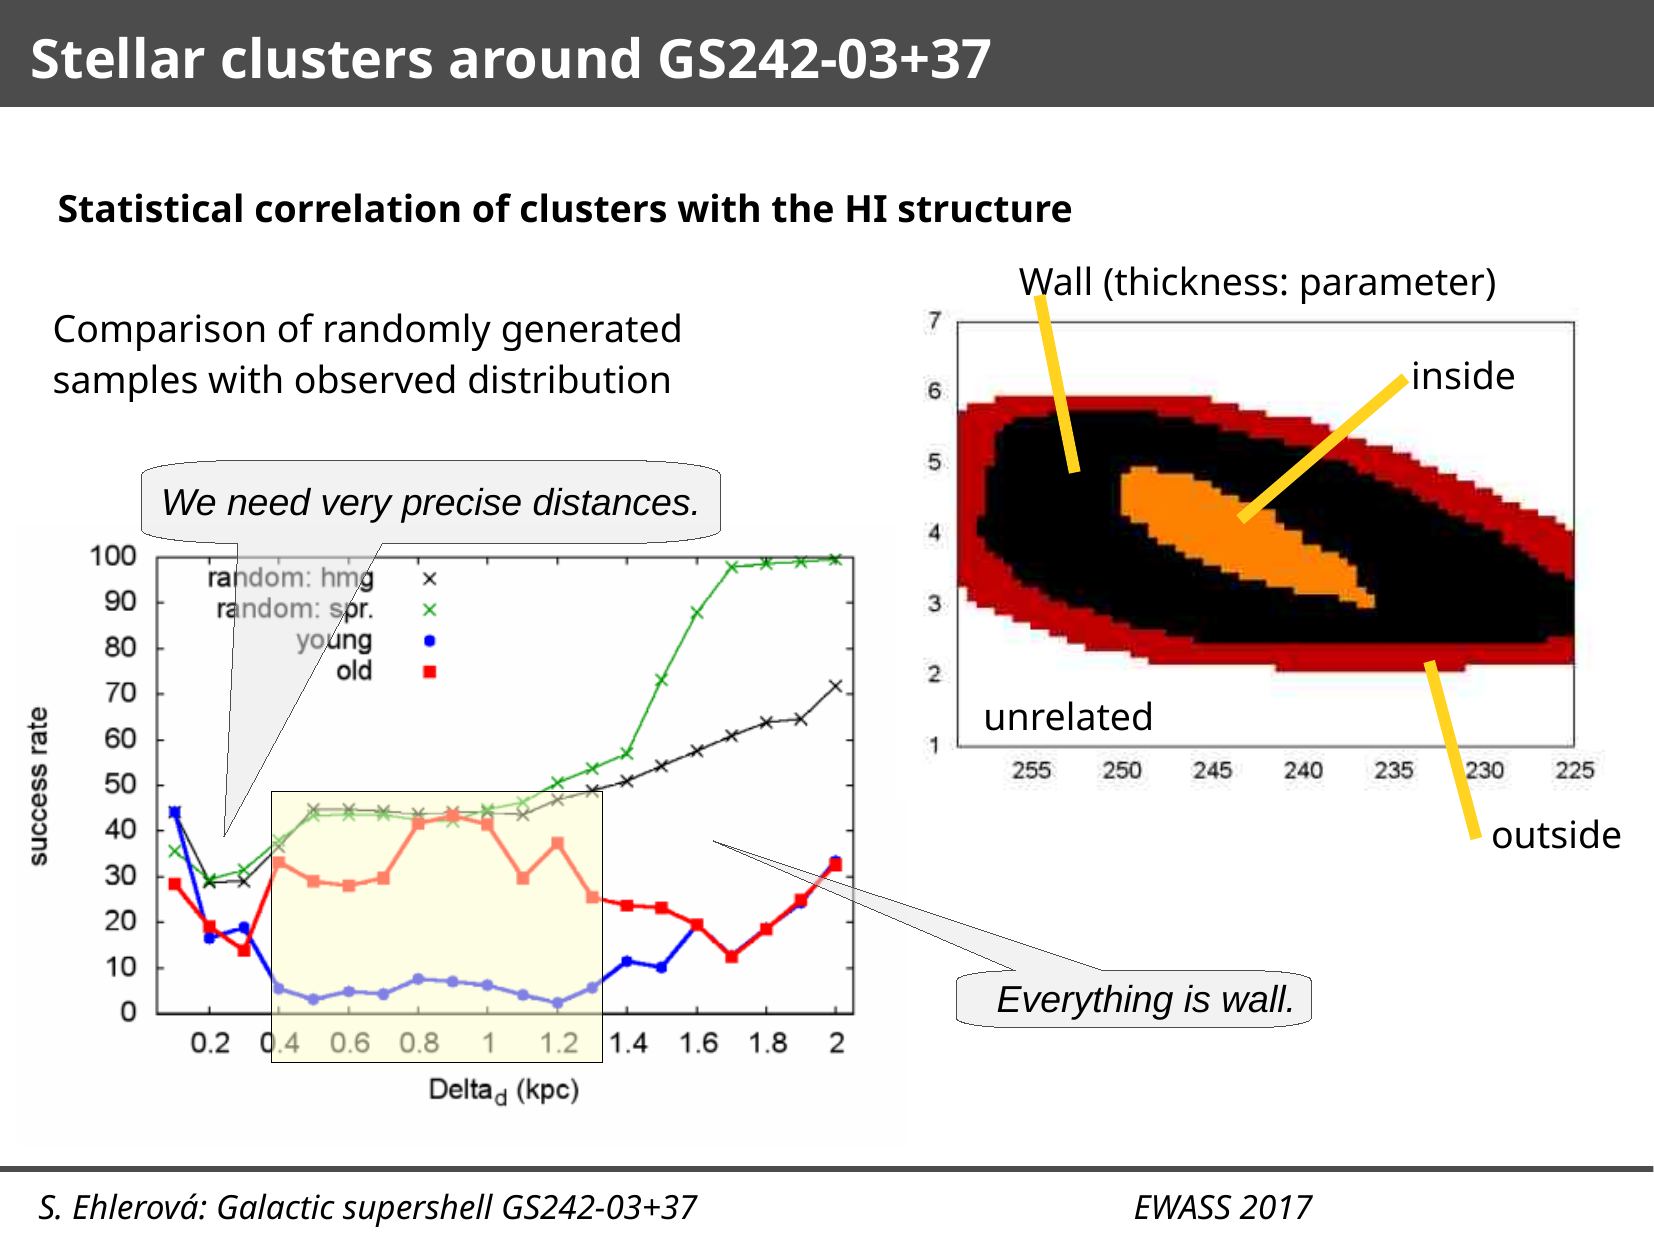

Stellar clusters around GS242-03+37
Statistical correlation of clusters with the HI structure
Wall (thickness: parameter)
Comparison of randomly generated
samples with observed distribution
inside
We need very precise distances.
unrelated
outside
Everything is wall.
S. Ehlerová: Galactic supershell GS242-03+37 EWASS 2017